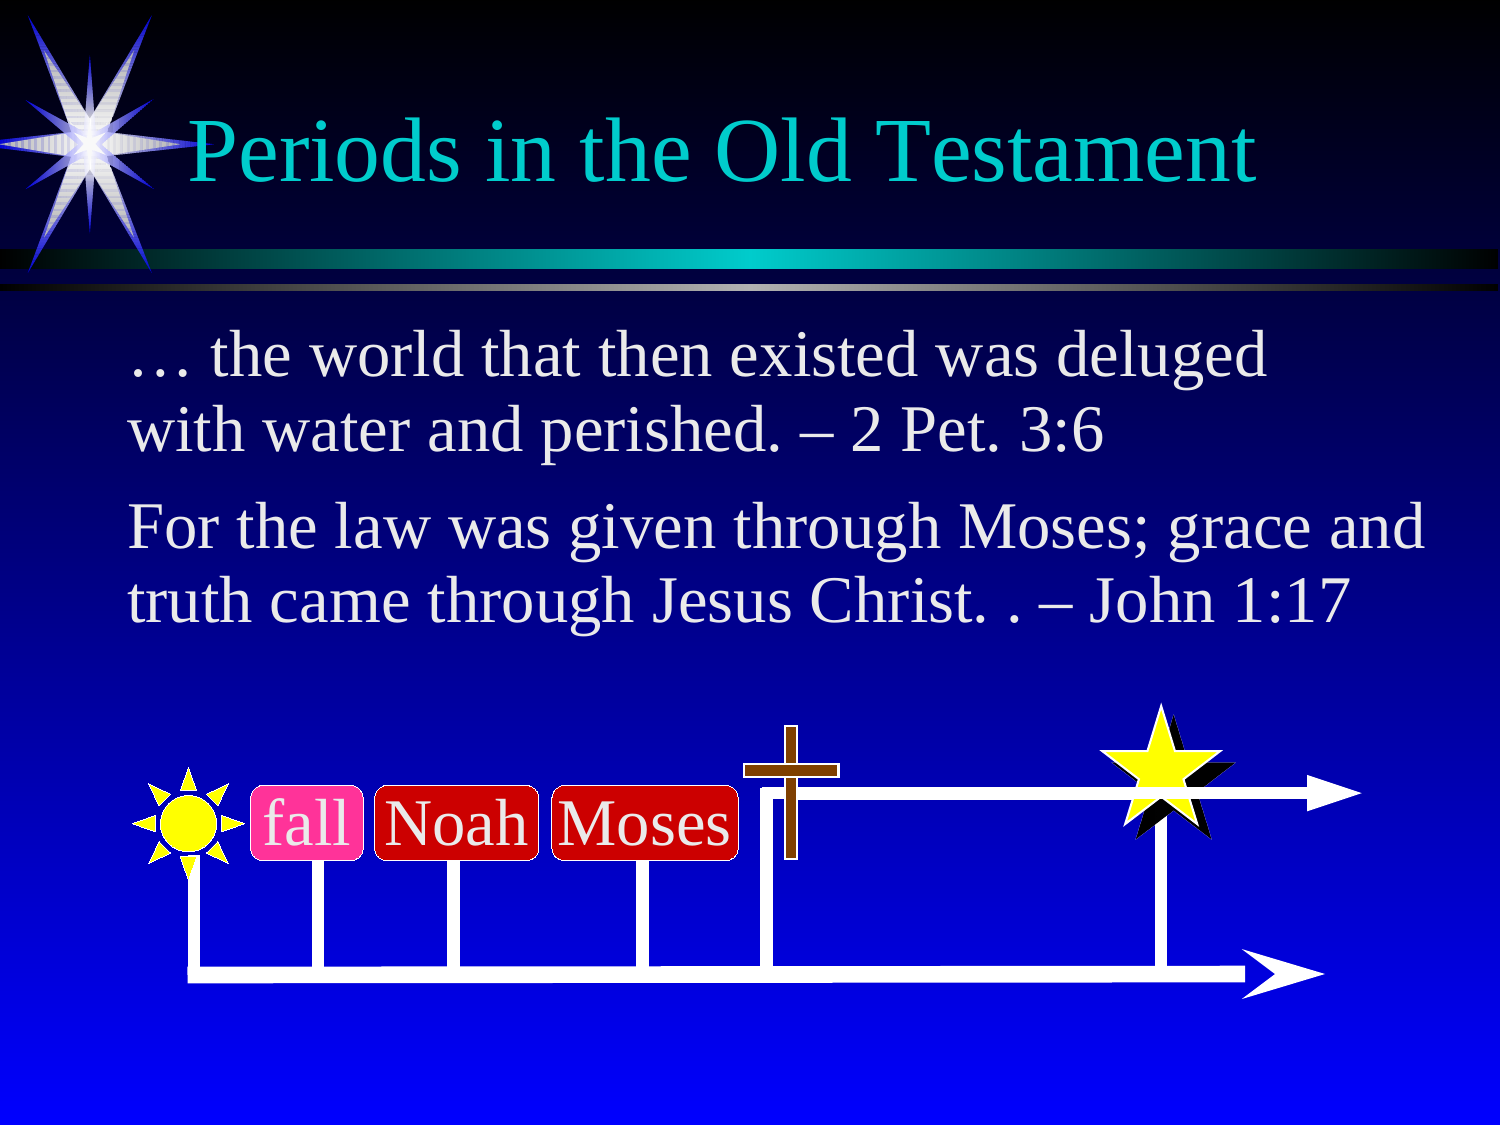

# Periods in the Old Testament
… the world that then existed was deluged with water and perished. – 2 Pet. 3:6
For the law was given through Moses; grace and truth came through Jesus Christ. . – John 1:17
fall
Noah
Moses